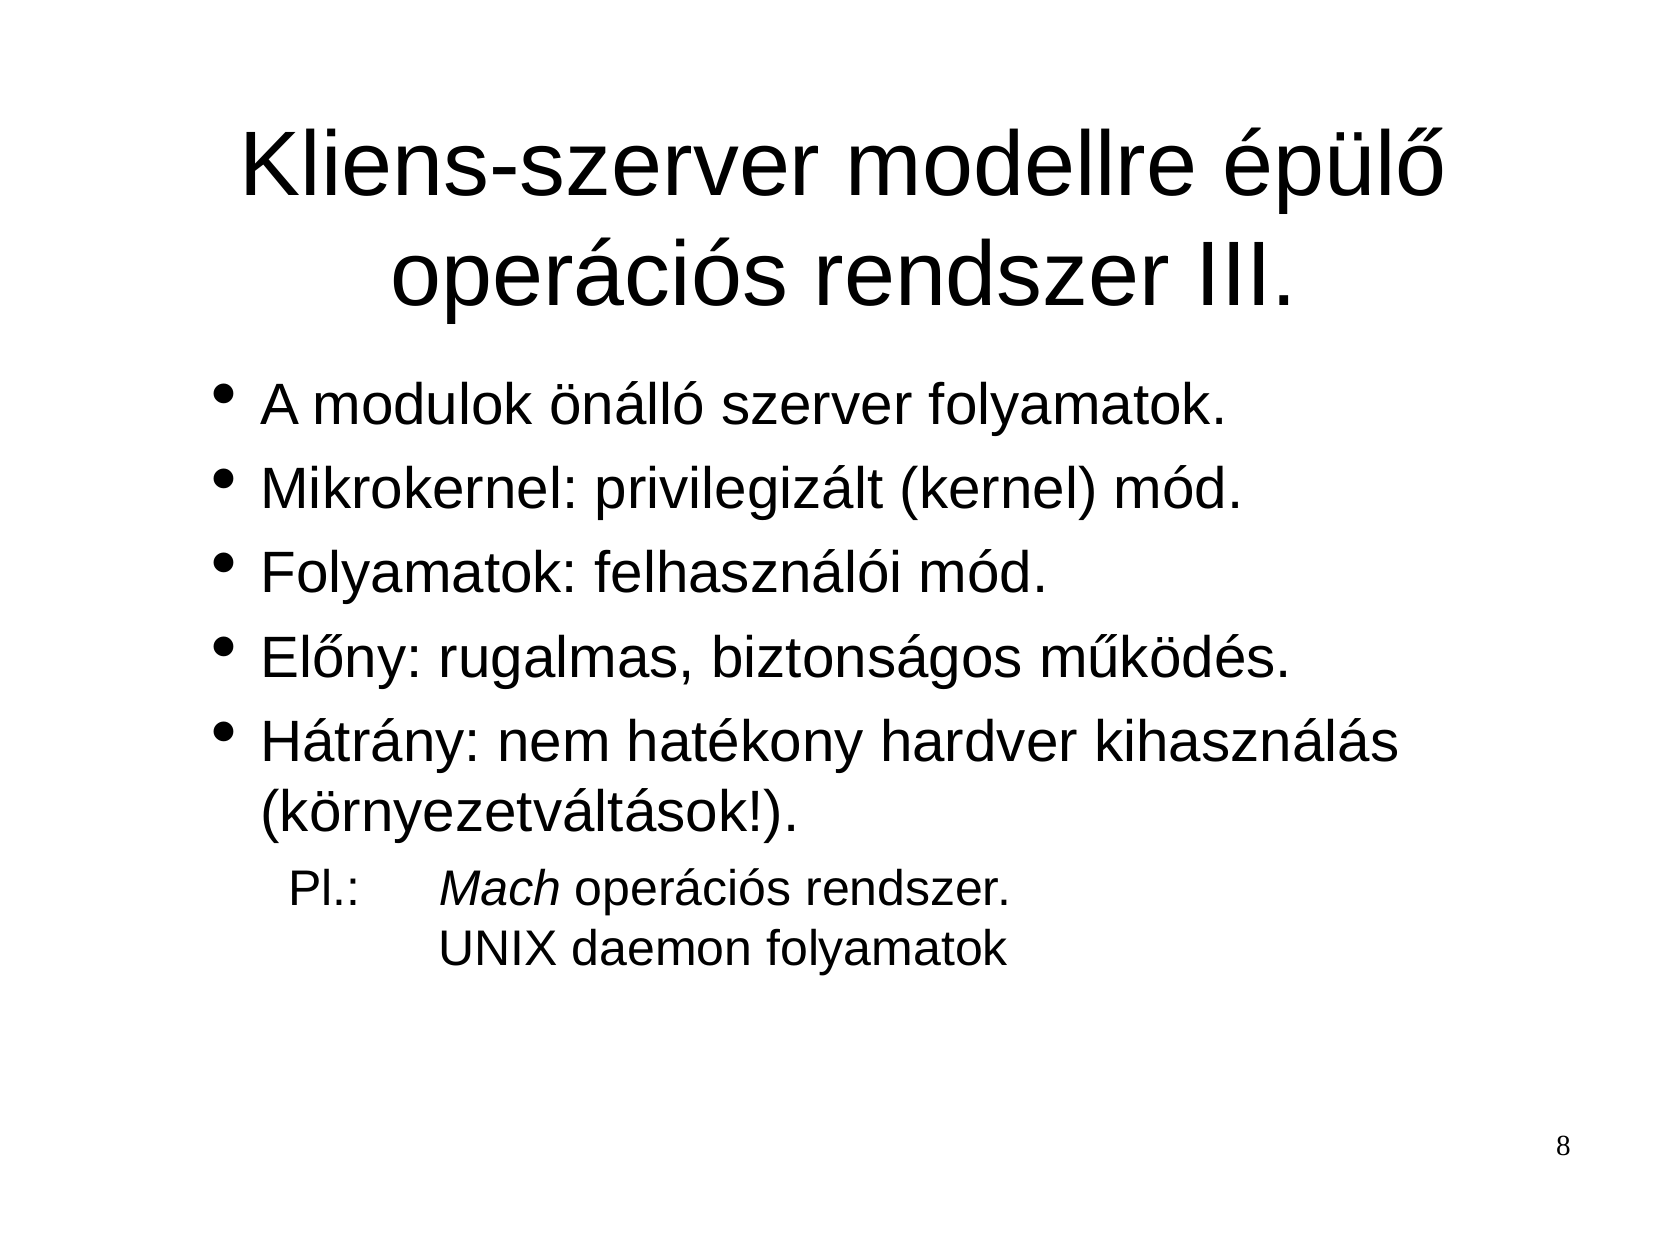

# Kliens-szerver modellre épülő operációs rendszer III.
A modulok önálló szerver folyamatok.
Mikrokernel: privilegizált (kernel) mód.
Folyamatok: felhasználói mód.
Előny: rugalmas, biztonságos működés.
Hátrány: nem hatékony hardver kihasználás (környezetváltások!).
Pl.: 	Mach operációs rendszer.
	UNIX daemon folyamatok
8